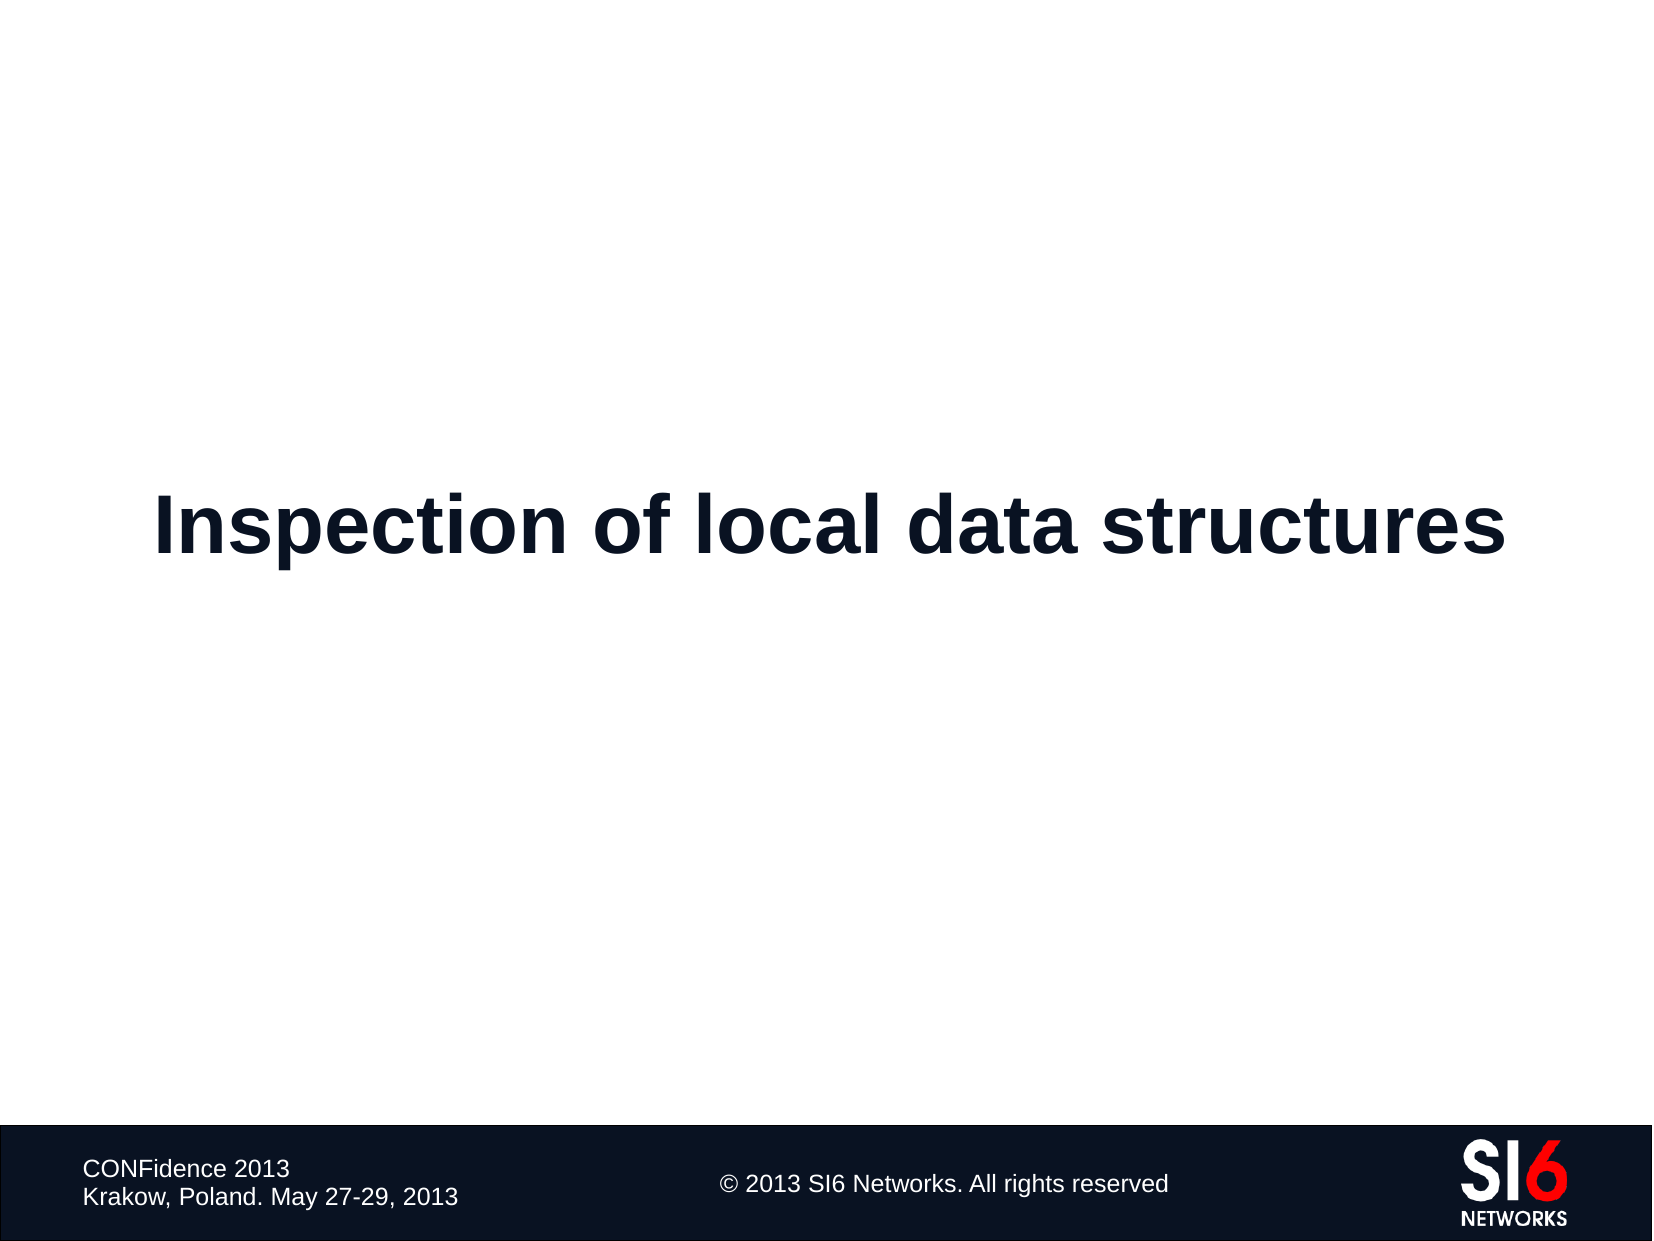

# Inspection of local data structures
34